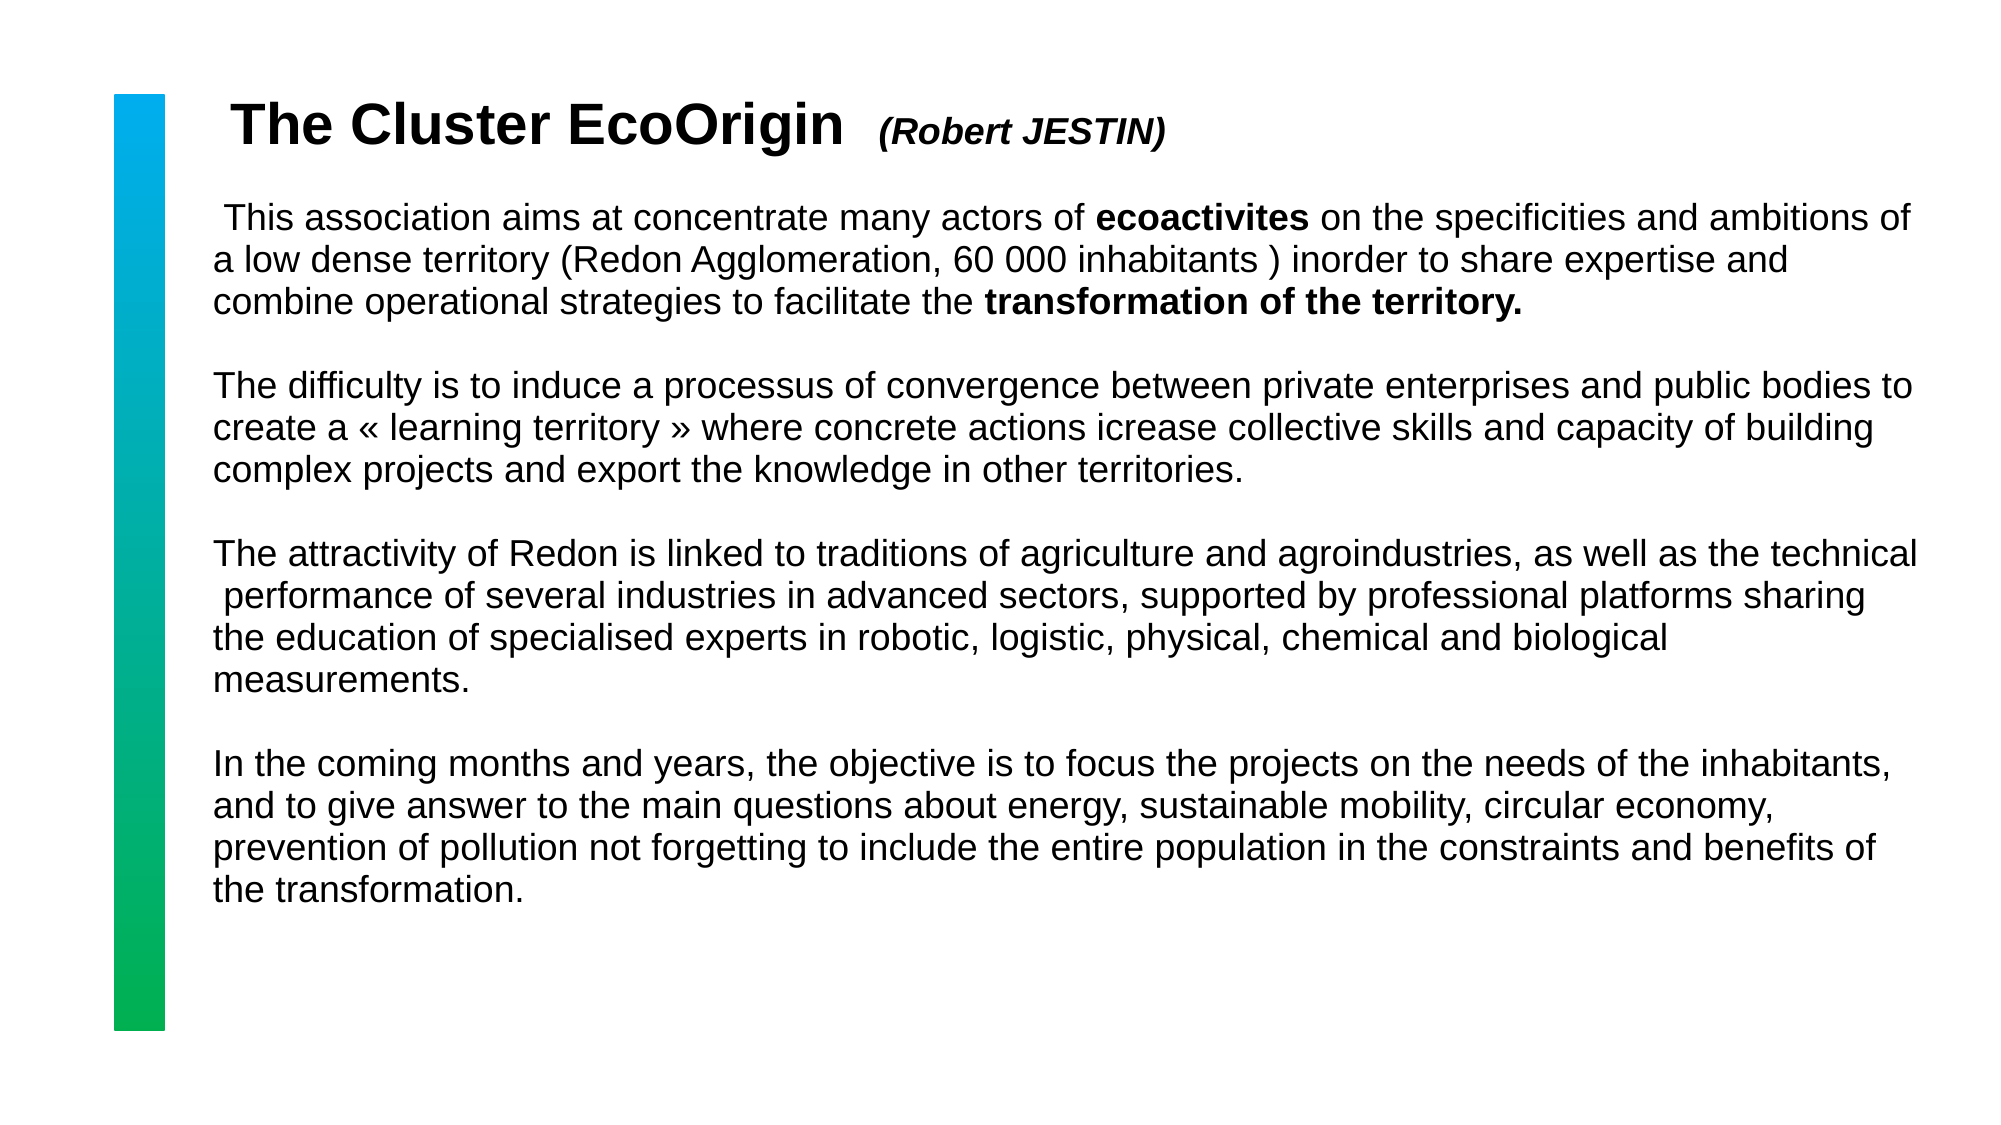

The Cluster EcoOrigin (Robert JESTIN)
 This association aims at concentrate many actors of ecoactivites on the specificities and ambitions of a low dense territory (Redon Agglomeration, 60 000 inhabitants ) inorder to share expertise and combine operational strategies to facilitate the transformation of the territory.
The difficulty is to induce a processus of convergence between private enterprises and public bodies to create a « learning territory » where concrete actions icrease collective skills and capacity of building complex projects and export the knowledge in other territories.
The attractivity of Redon is linked to traditions of agriculture and agroindustries, as well as the technical performance of several industries in advanced sectors, supported by professional platforms sharing the education of specialised experts in robotic, logistic, physical, chemical and biological measurements.
In the coming months and years, the objective is to focus the projects on the needs of the inhabitants, and to give answer to the main questions about energy, sustainable mobility, circular economy, prevention of pollution not forgetting to include the entire population in the constraints and benefits of the transformation.